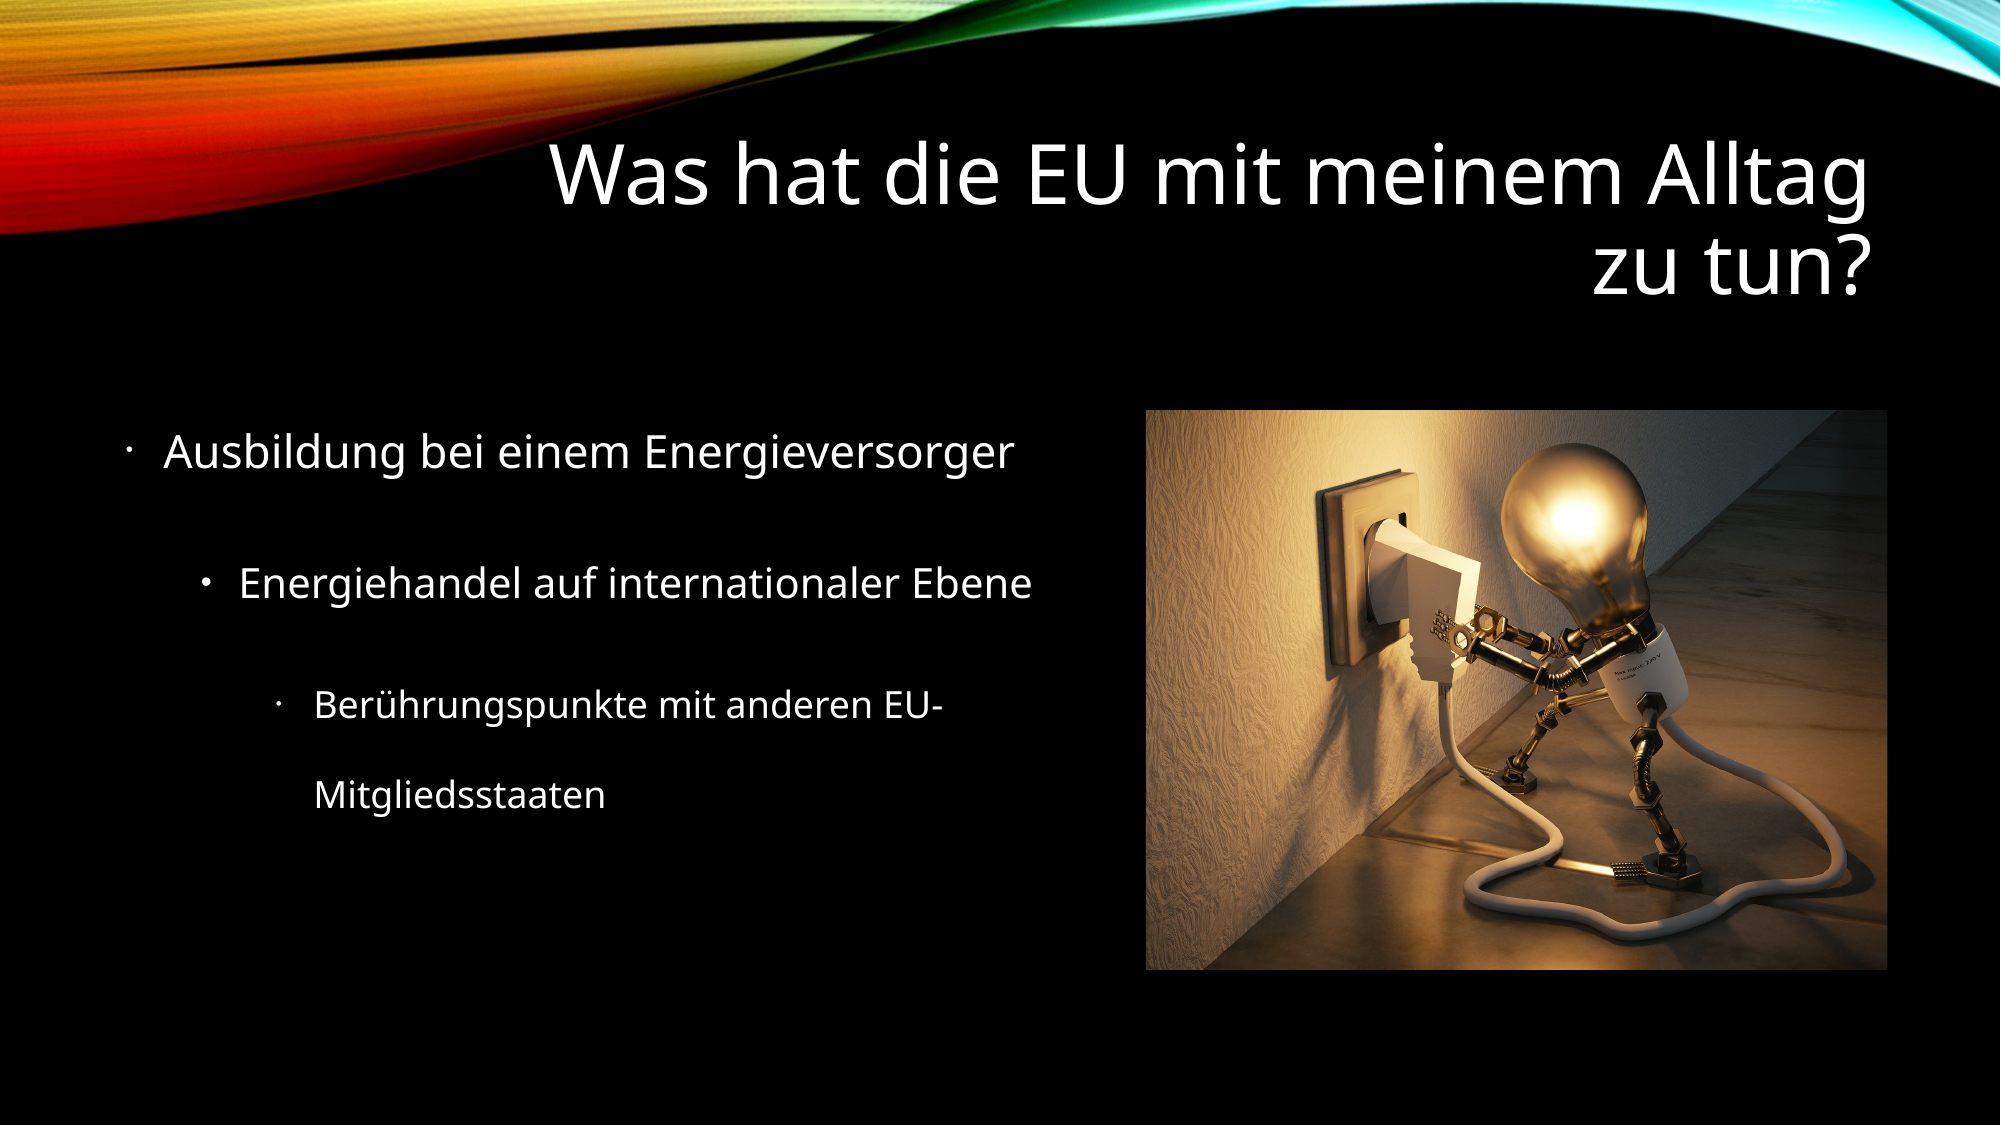

# Was hat die EU mit meinem Alltag zu tun?
Ausbildung bei einem Energieversorger
Energiehandel auf internationaler Ebene
Berührungspunkte mit anderen EU-Mitgliedsstaaten